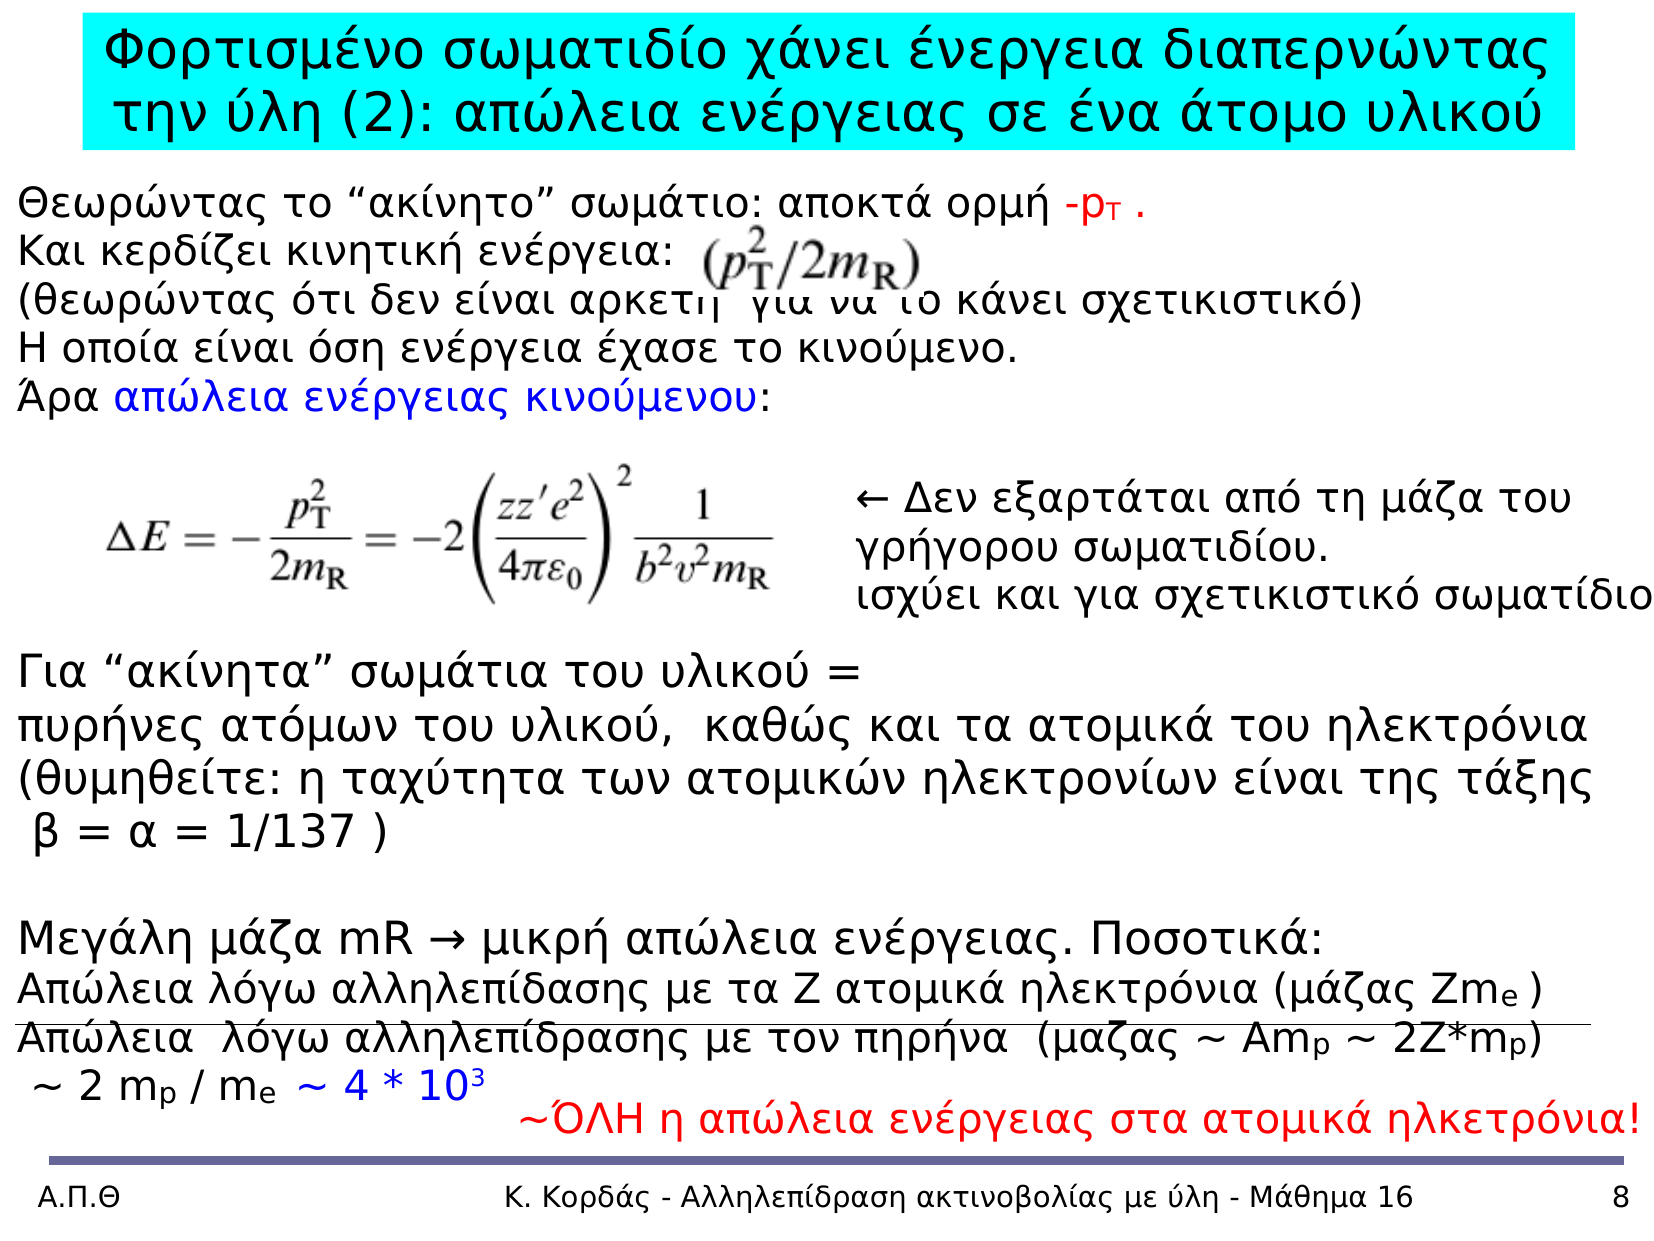

# Φορτισμένο σωματιδίο χάνει ένεργεια διαπερνώντας την ύλη (2): απώλεια ενέργειας σε ένα άτομο υλικού
Θεωρώντας το “ακίνητο” σωμάτιο: αποκτά ορμή -pT .
Και κερδίζει κινητική ενέργεια:
(θεωρώντας ότι δεν είναι αρκετή για να το κάνει σχετικιστικό)
Η οποία είναι όση ενέργεια έχασε το κινούμενο.
Άρα απώλεια ενέργειας κινούμενου:
← Δεν εξαρτάται από τη μάζα του
γρήγορου σωματιδίου.
ισχύει και για σχετικιστικό σωματίδιο
Για “ακίνητα” σωμάτια του υλικού =
πυρήνες ατόμων του υλικού, καθώς και τα ατομικά του ηλεκτρόνια
(θυμηθείτε: η ταχύτητα των ατομικών ηλεκτρονίων είναι της τάξης
 β = α = 1/137 )
Μεγάλη μάζα mR → μικρή απώλεια ενέργειας. Ποσοτικά:
Απώλεια λόγω αλληλεπίδασης με τα Ζ ατομικά ηλεκτρόνια (μάζας Ζme )
Απώλεια λόγω αλληλεπίδρασης με τον πηρήνα (μαζας ~ Αmp ~ 2Z*mp)
 ~ 2 mp / me ~ 4 * 103
~ΌΛΗ η απώλεια ενέργειας στα ατομικά ηλκετρόνια!
Α.Π.Θ
Κ. Κορδάς - Αλληλεπίδραση ακτινοβολίας με ύλη - Μάθημα 16
8